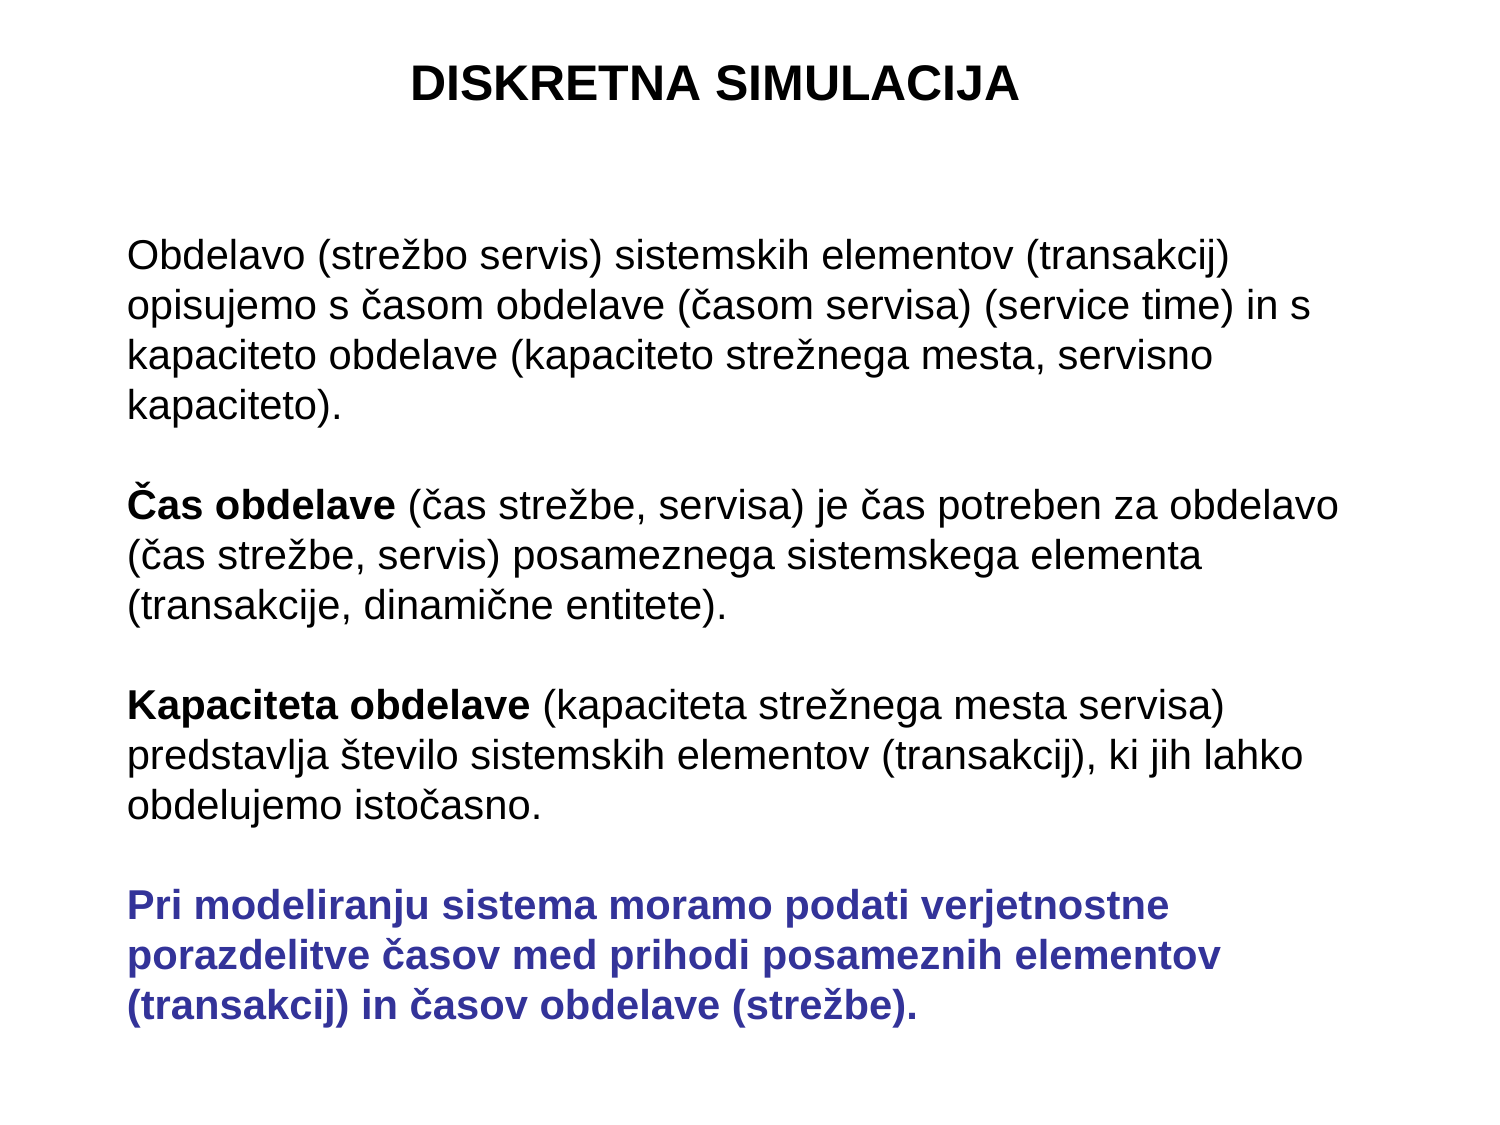

DISKRETNA SIMULACIJA
Obdelavo (strežbo servis) sistemskih elementov (transakcij) opisujemo s časom obdelave (časom servisa) (service time) in s kapaciteto obdelave (kapaciteto strežnega mesta, servisno kapaciteto).
Čas obdelave (čas strežbe, servisa) je čas potreben za obdelavo (čas strežbe, servis) posameznega sistemskega elementa (transakcije, dinamične entitete).
Kapaciteta obdelave (kapaciteta strežnega mesta servisa) predstavlja število sistemskih elementov (transakcij), ki jih lahko obdelujemo istočasno.
Pri modeliranju sistema moramo podati verjetnostne porazdelitve časov med prihodi posameznih elementov (transakcij) in časov obdelave (strežbe).